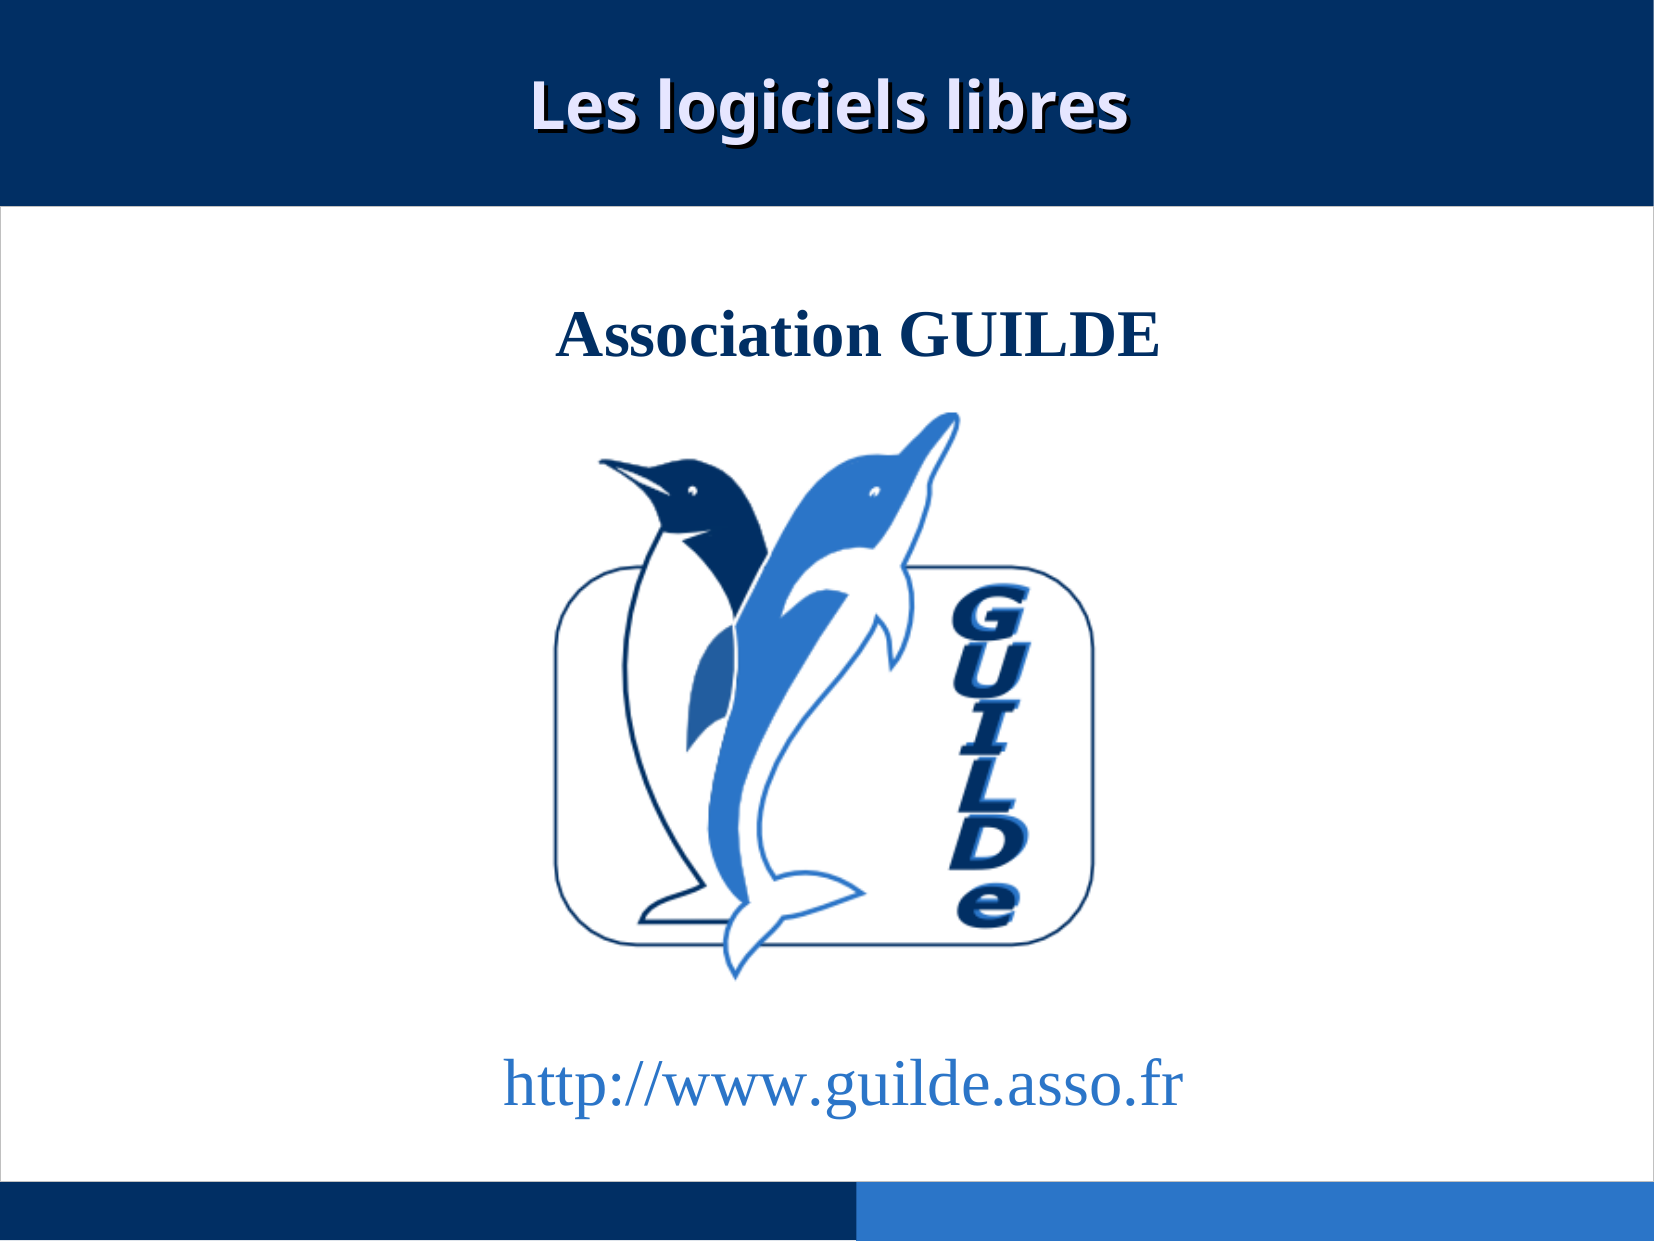

# Les logiciels libres
Association GUILDE
http://www.guilde.asso.fr